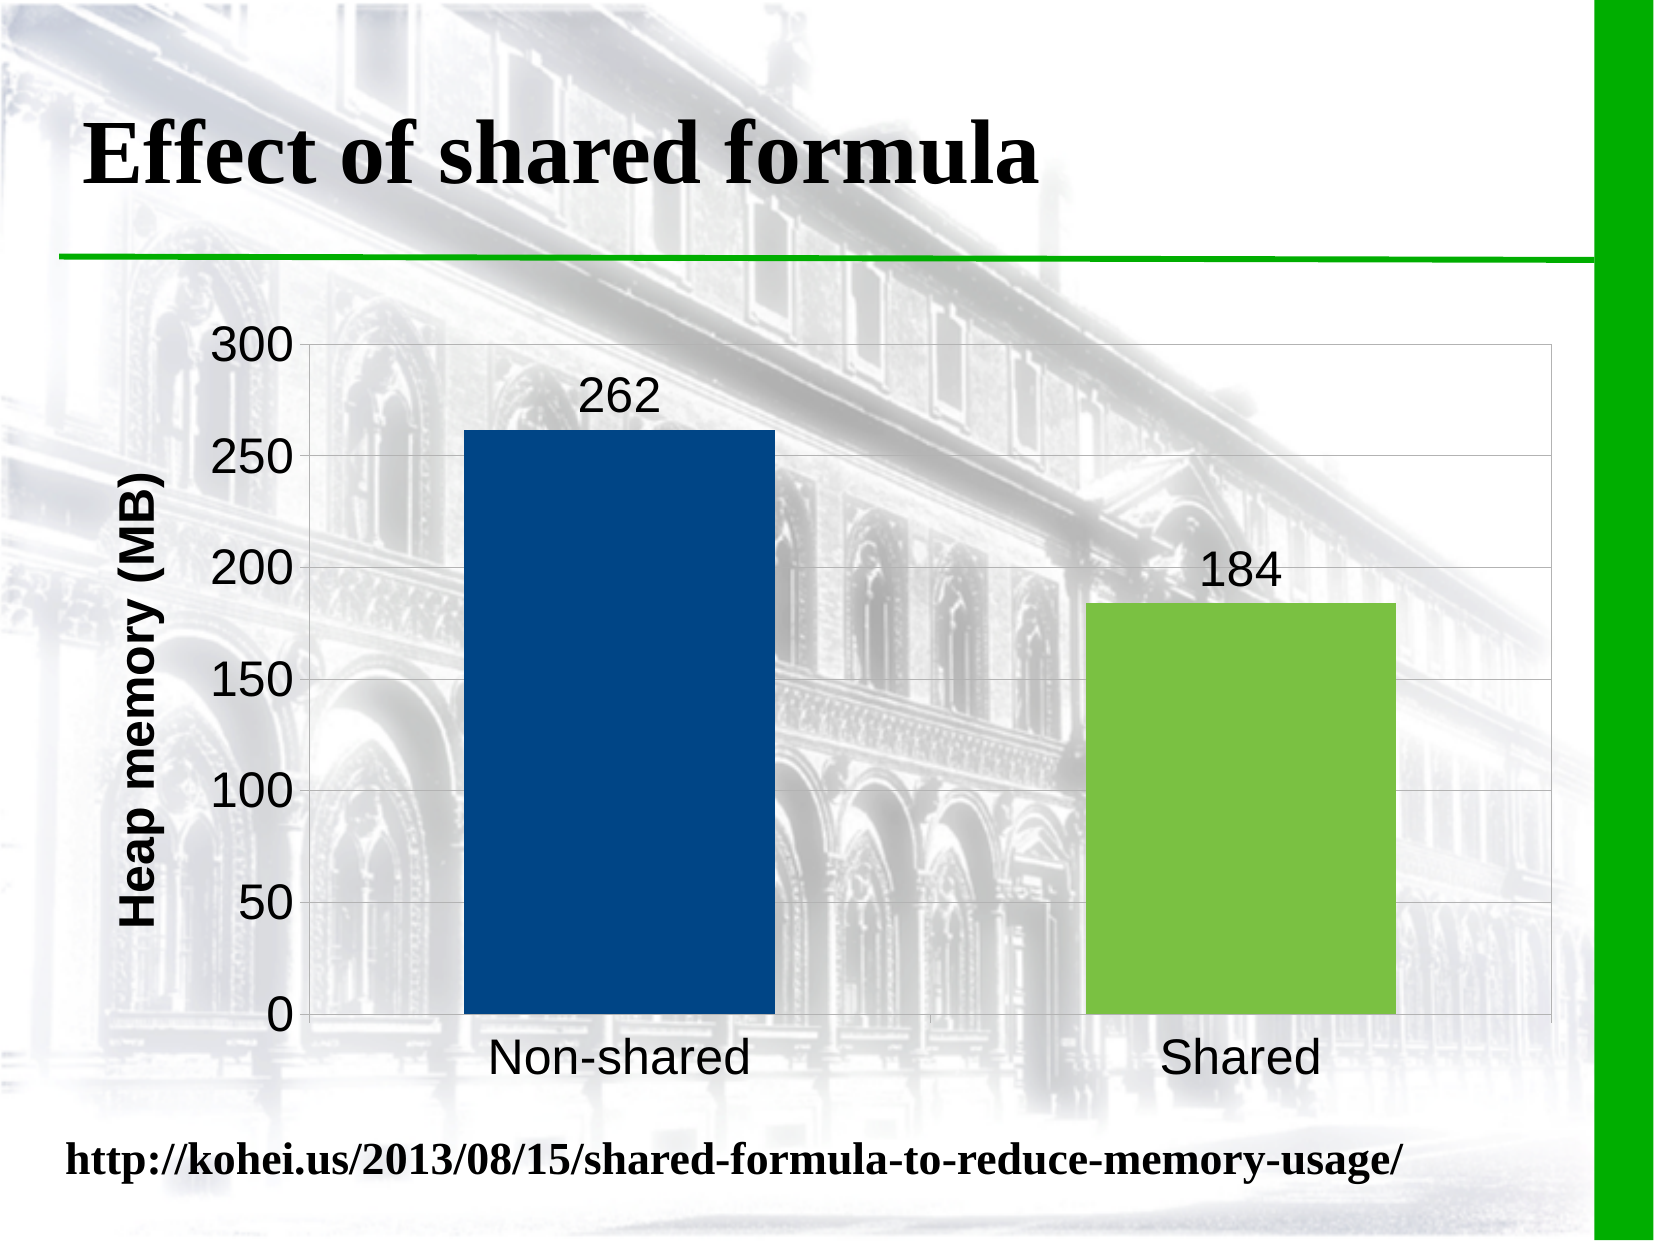

# Effect of shared formula
### Chart
| Category | Column 1 |
|---|---|
| Non-shared | 261.788 |
| Shared | 184.216 |http://kohei.us/2013/08/15/shared-formula-to-reduce-memory-usage/